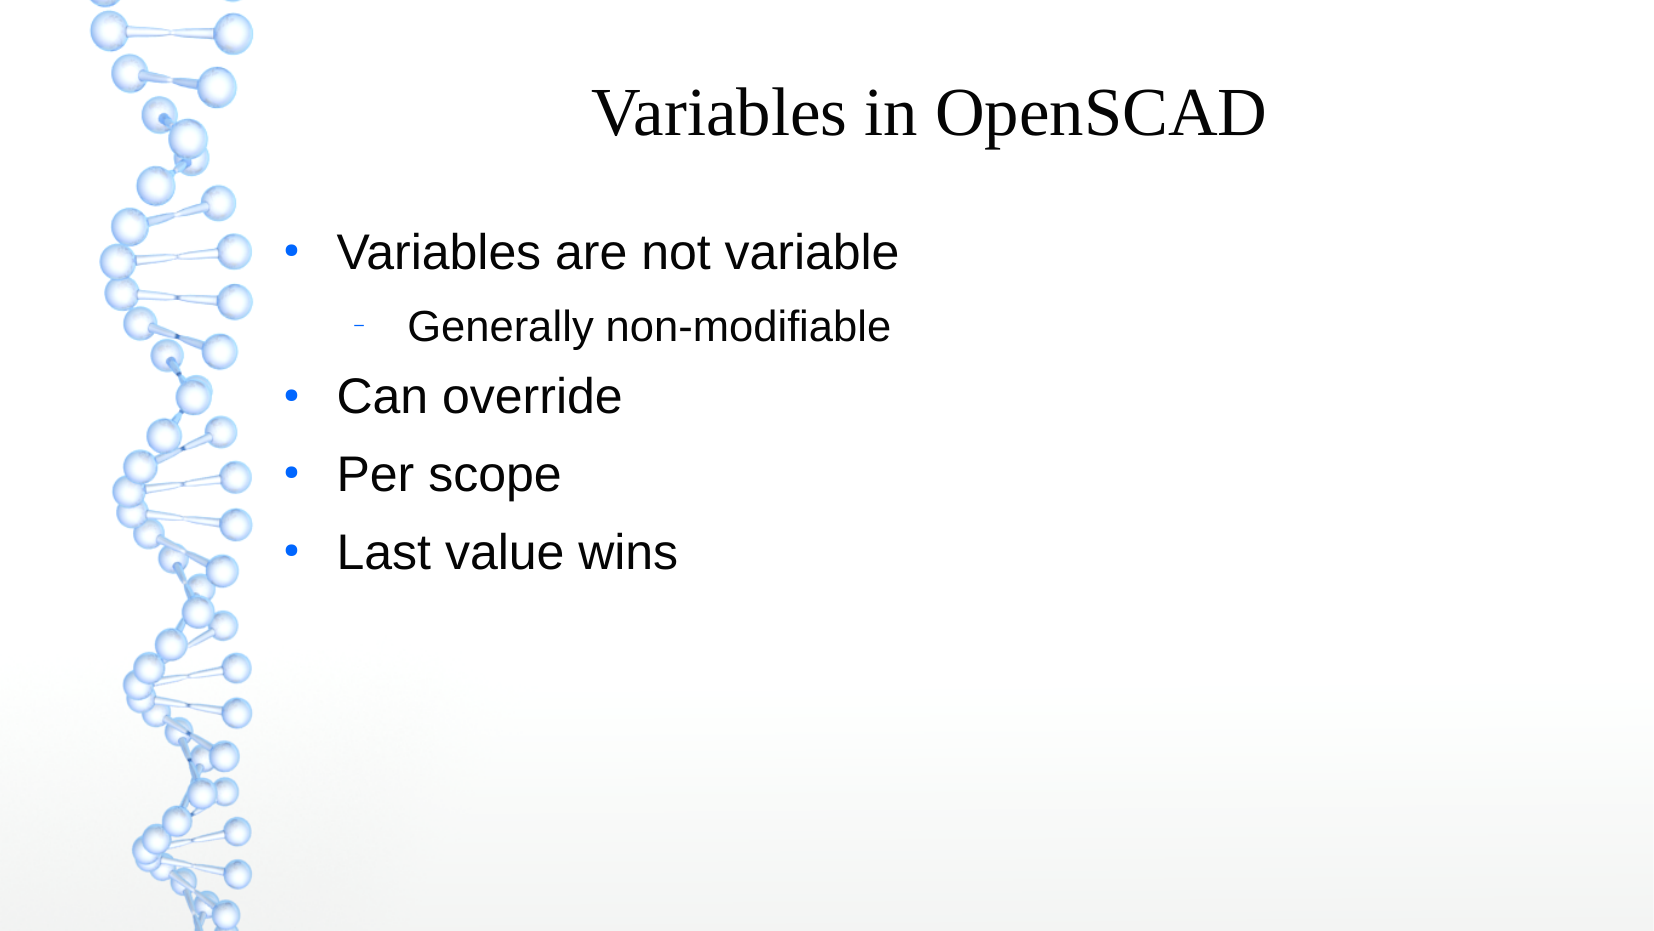

# Variables in OpenSCAD
Variables are not variable
Generally non-modifiable
Can override
Per scope
Last value wins